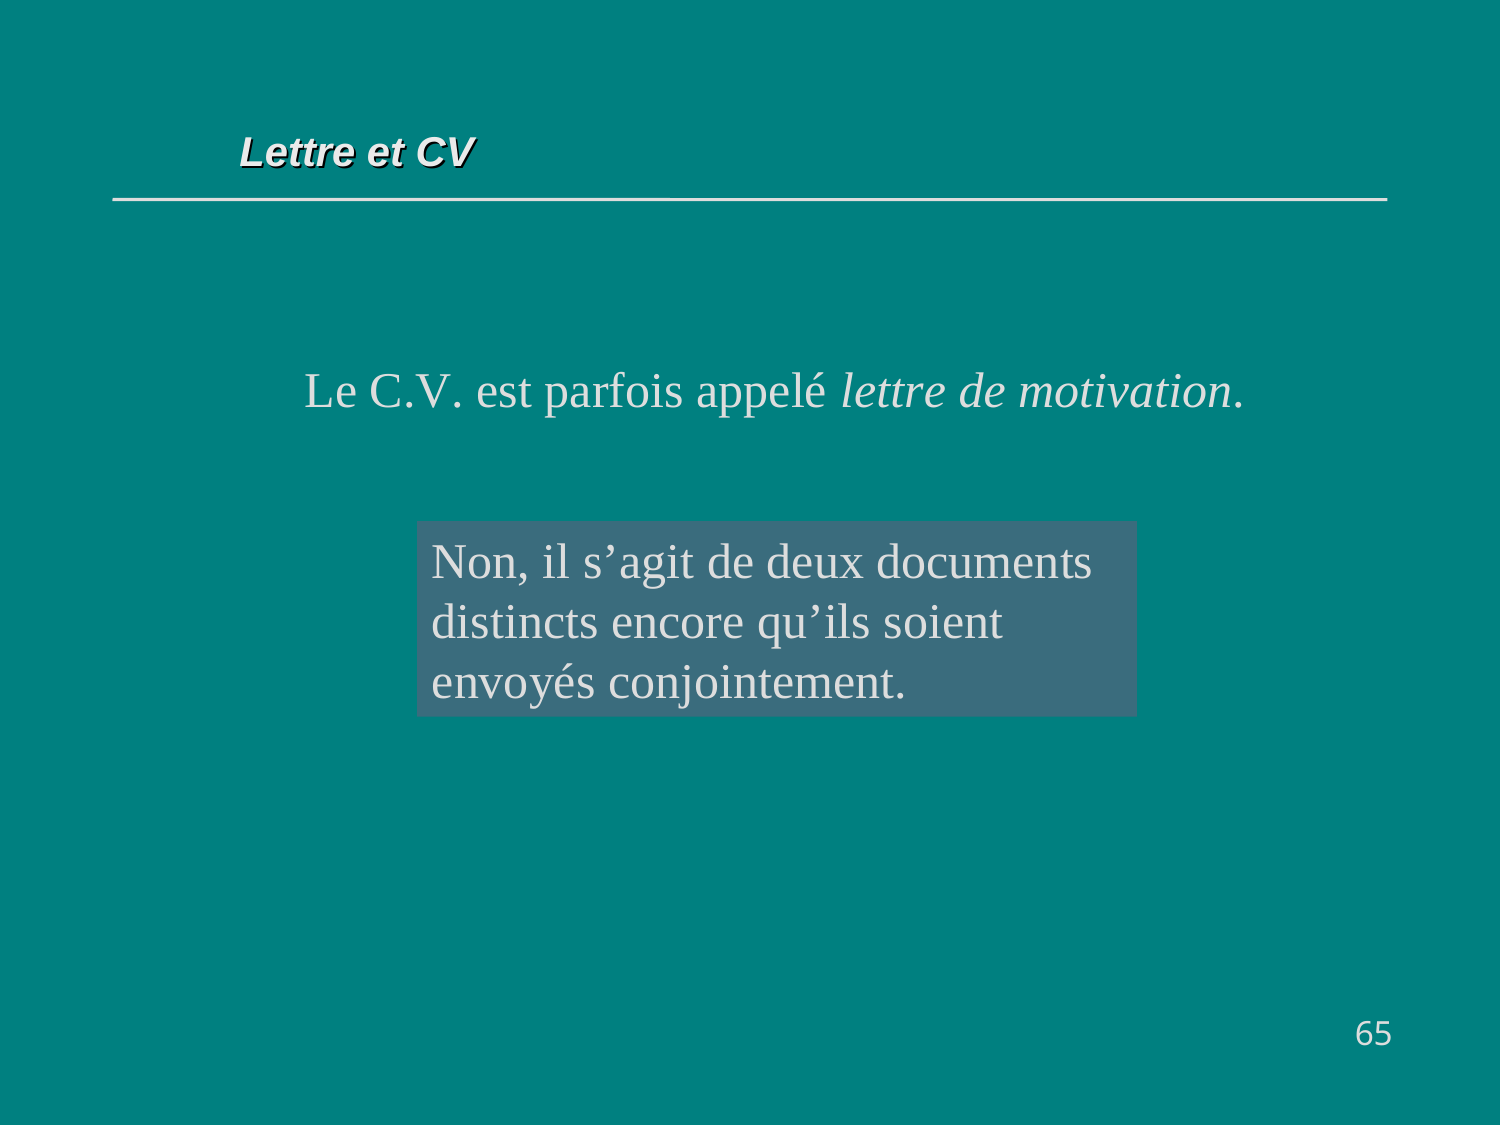

Lettre et CV
Le C.V. est parfois appelé lettre de motivation.
V / F
Non, il s’agit de deux documents distincts encore qu’ils soient envoyés conjointement.
65